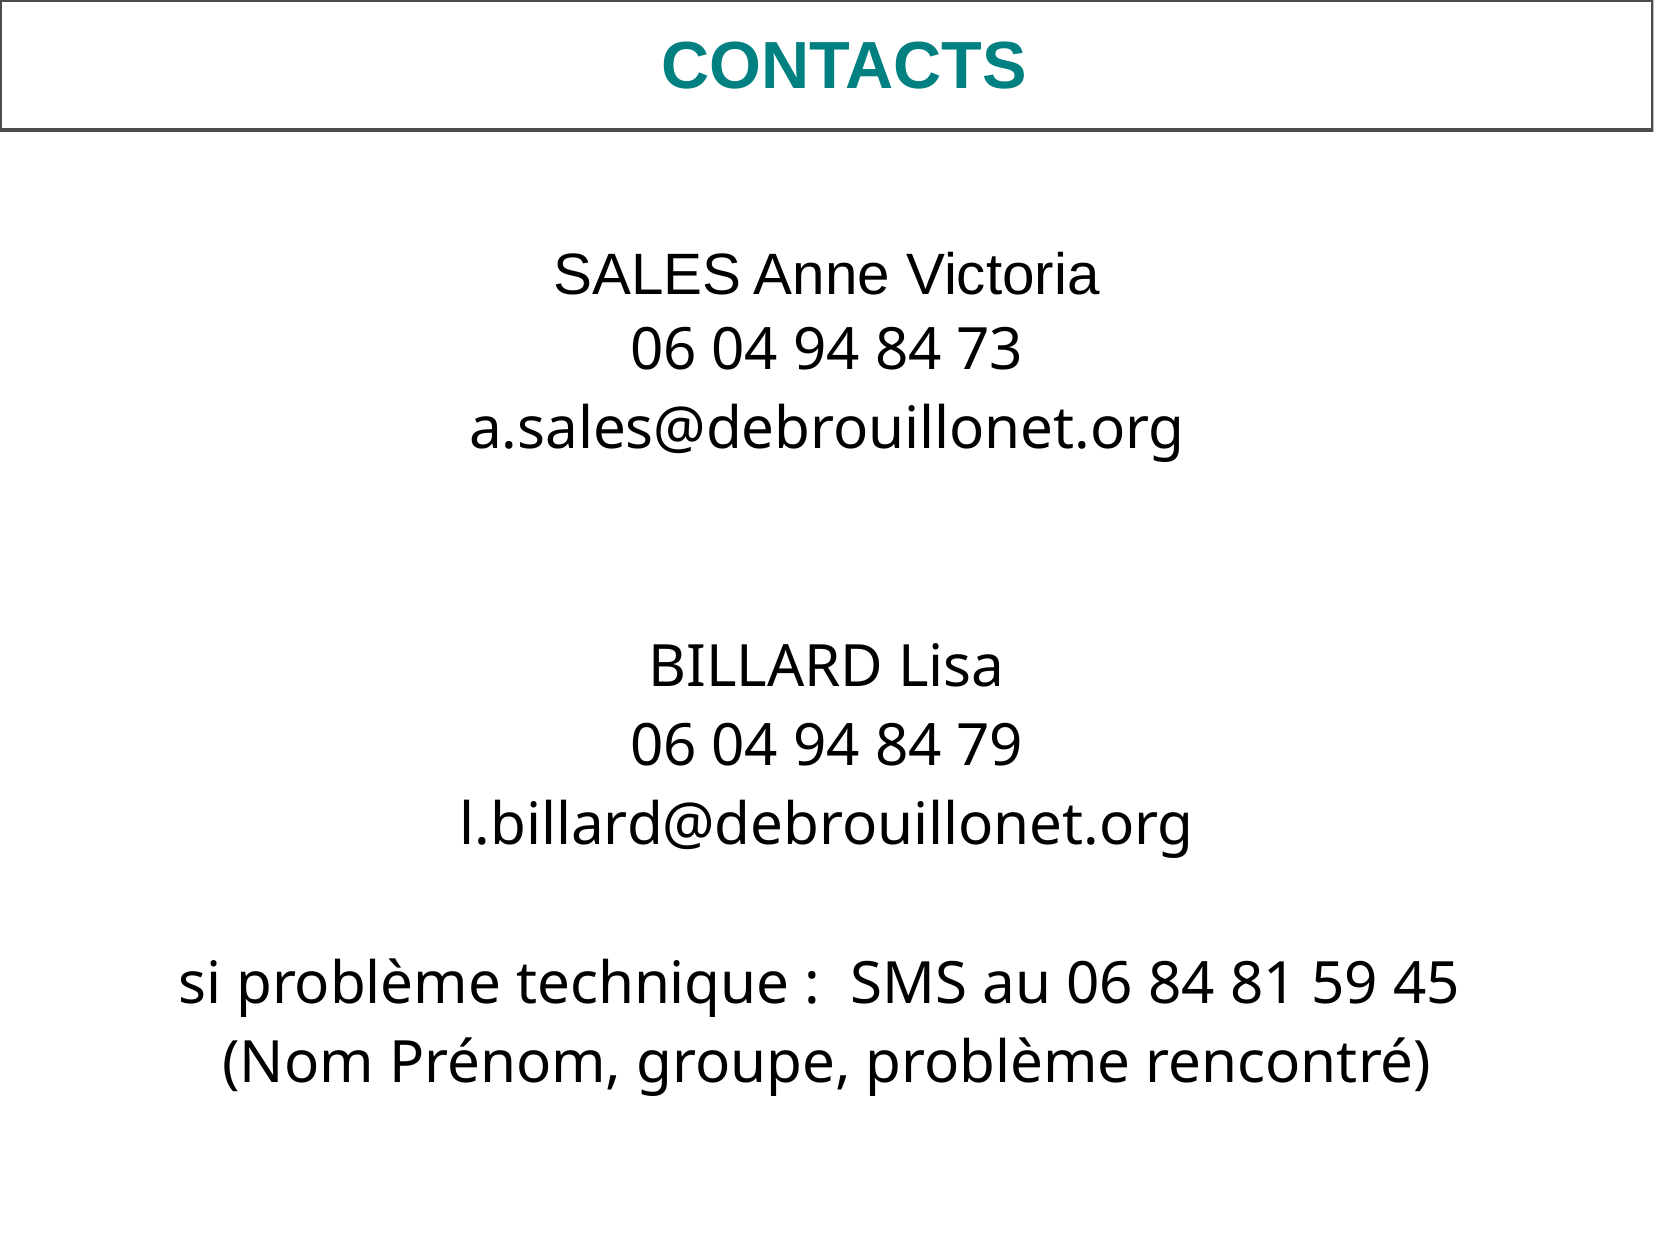

CONTACTS
# SALES Anne Victoria 06 04 94 84 73 a.sales@debrouillonet.org BILLARD Lisa 06 04 94 84 79 l.billard@debrouillonet.org si problème technique : SMS au 06 84 81 59 45 (Nom Prénom, groupe, problème rencontré)